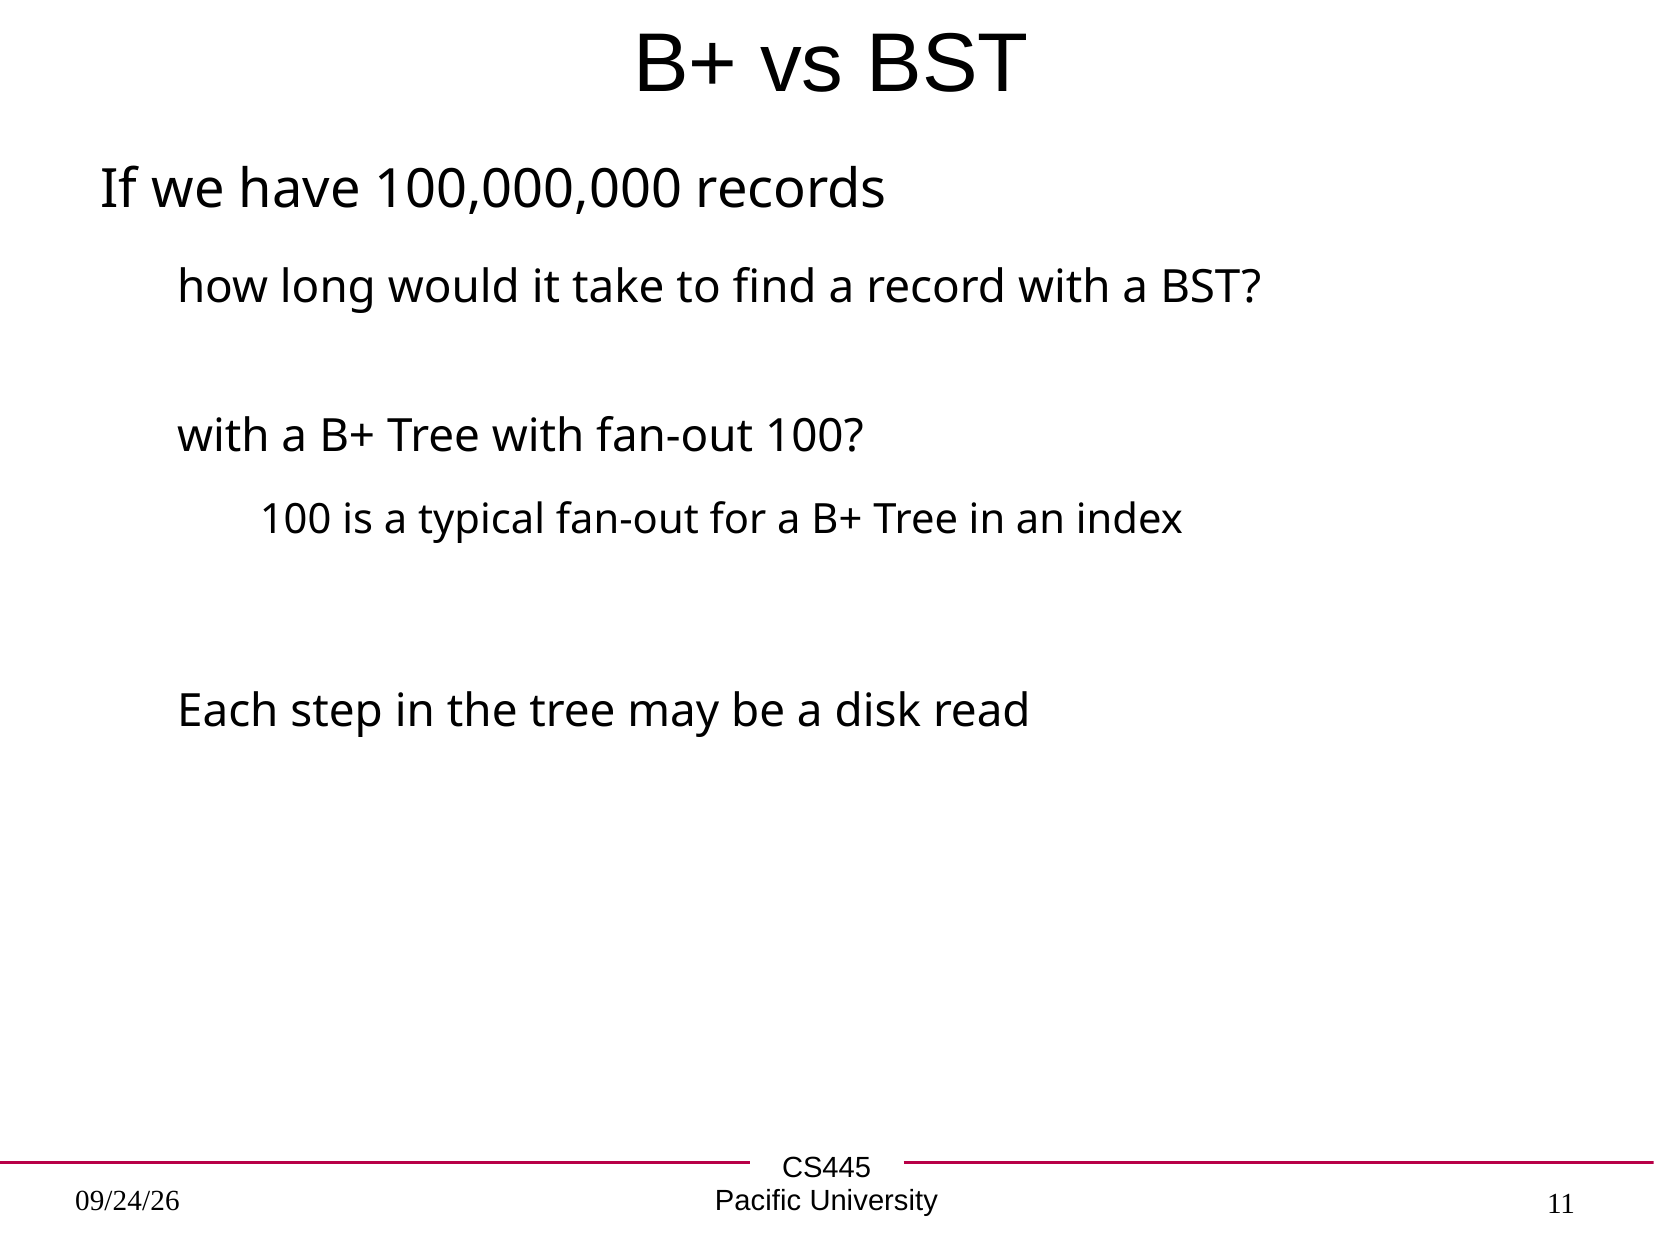

# B+ vs BST
If we have 100,000,000 records
how long would it take to find a record with a BST?
with a B+ Tree with fan-out 100?
100 is a typical fan-out for a B+ Tree in an index
Each step in the tree may be a disk read